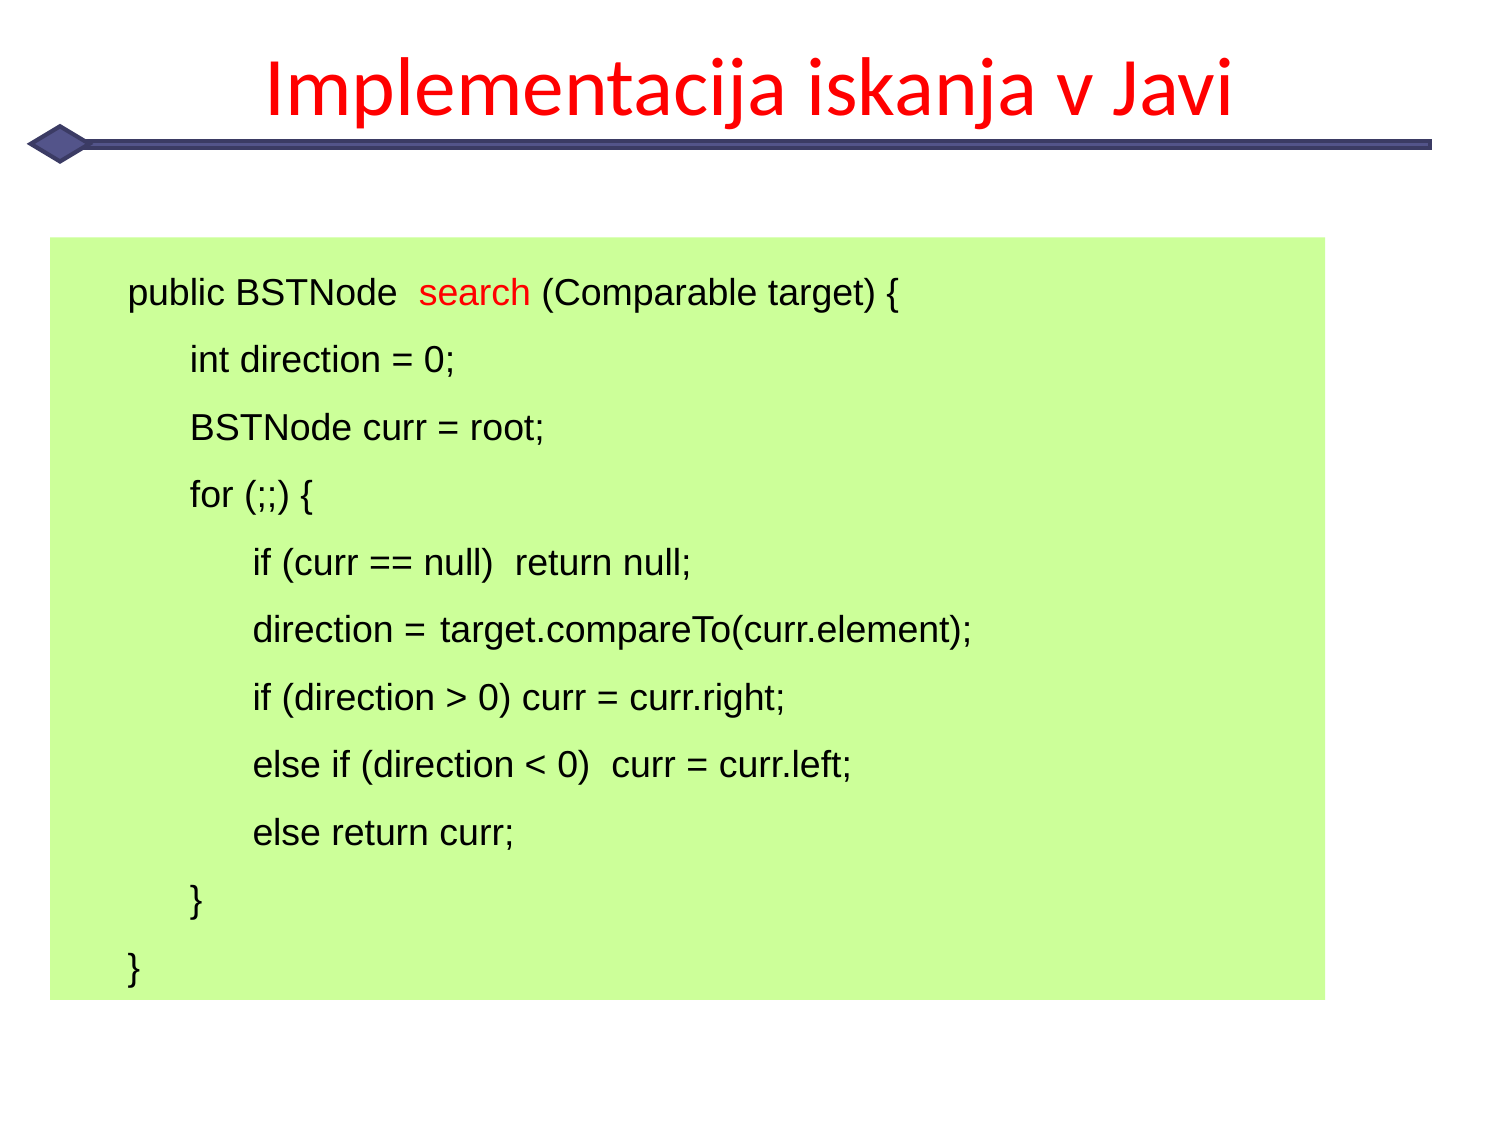

# Implementacija iskanja v Javi
	public BSTNode search (Comparable target) {
	int direction = 0;
	BSTNode curr = root;
	for (;;) {
		if (curr == null) return null;
		direction = 	target.compareTo(curr.element);
		if (direction > 0) curr = curr.right;
		else if (direction < 0) curr = curr.left;
		else return curr;
	}
}